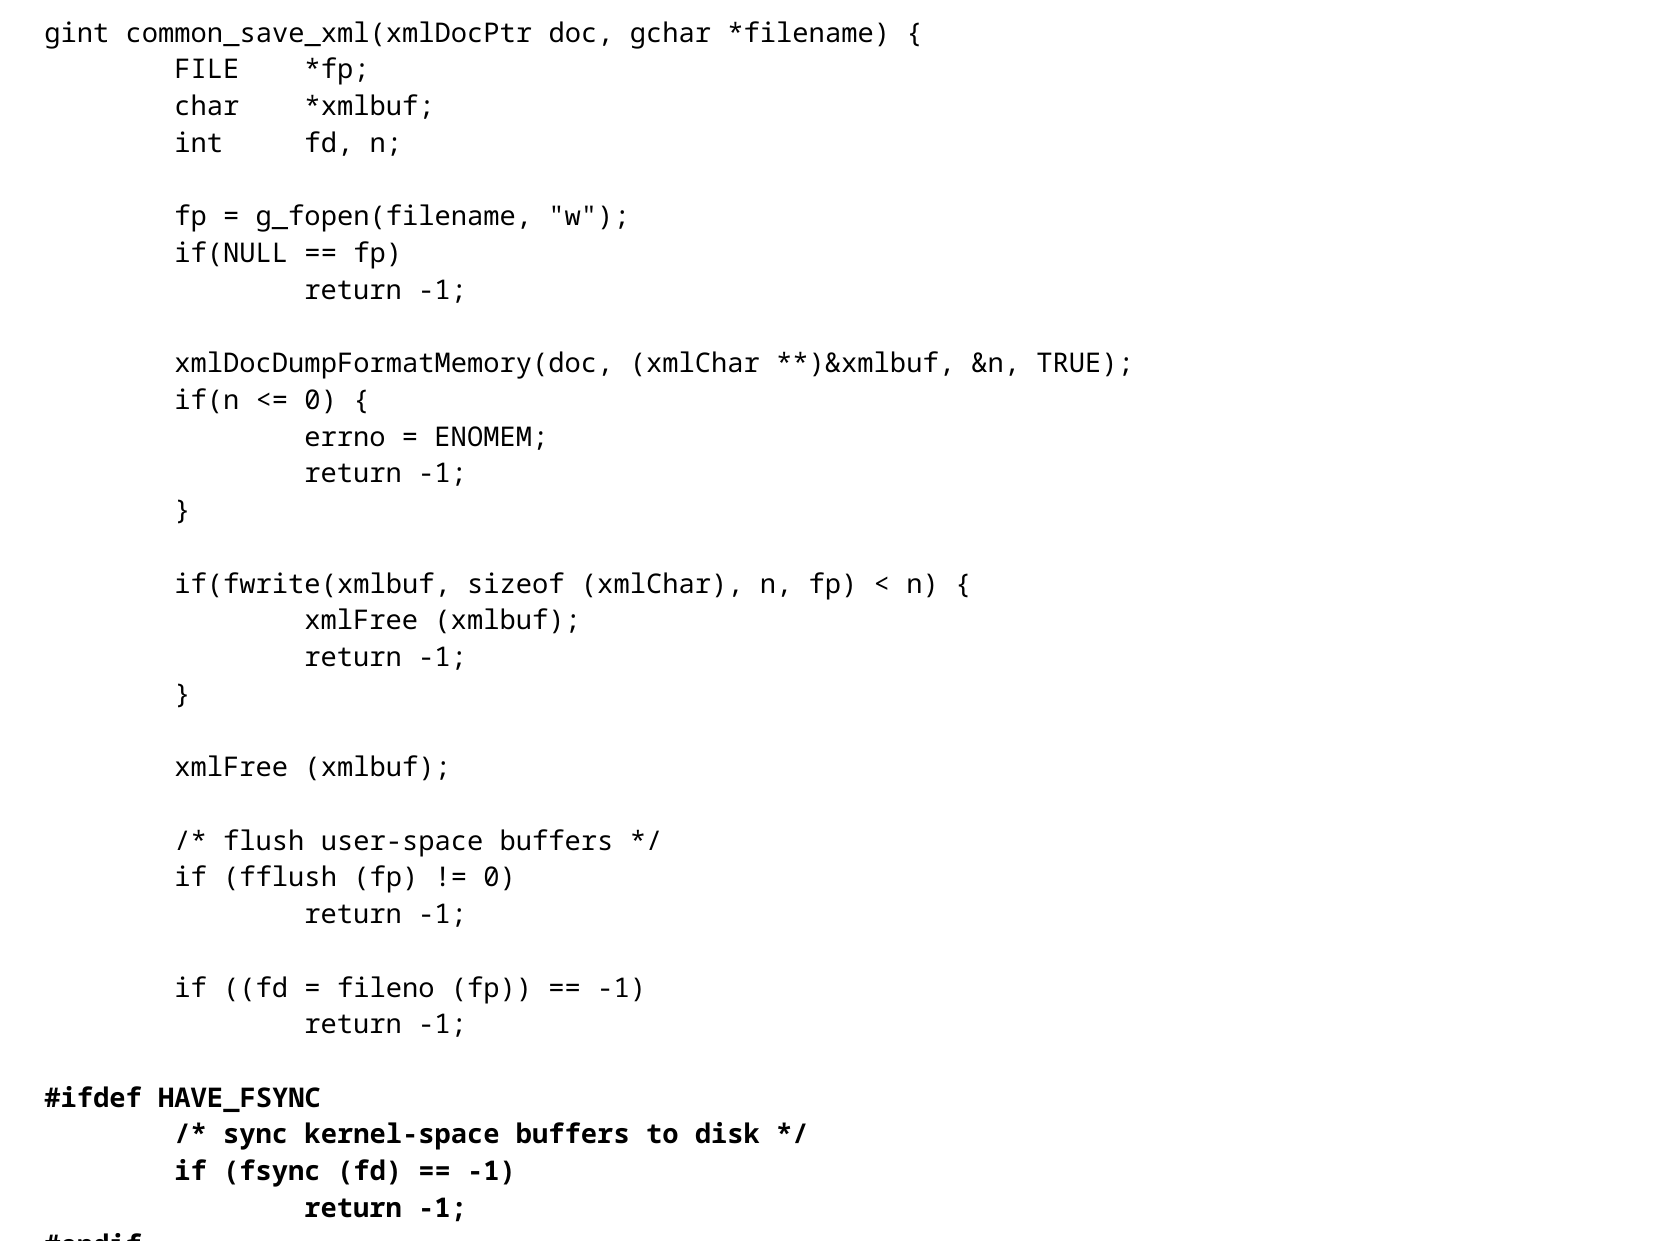

gint common_save_xml(xmlDocPtr doc, gchar *filename) {
 FILE *fp;
 char *xmlbuf;
 int fd, n;
 fp = g_fopen(filename, "w");
 if(NULL == fp)
 return -1;
 xmlDocDumpFormatMemory(doc, (xmlChar **)&xmlbuf, &n, TRUE);
 if(n <= 0) {
 errno = ENOMEM;
 return -1;
 }
 if(fwrite(xmlbuf, sizeof (xmlChar), n, fp) < n) {
 xmlFree (xmlbuf);
 return -1;
 }
 xmlFree (xmlbuf);
 /* flush user-space buffers */
 if (fflush (fp) != 0)
 return -1;
 if ((fd = fileno (fp)) == -1)
 return -1;
#ifdef HAVE_FSYNC
 /* sync kernel-space buffers to disk */
 if (fsync (fd) == -1)
 return -1;
#endif
 fclose(fp);
 return 0;
}